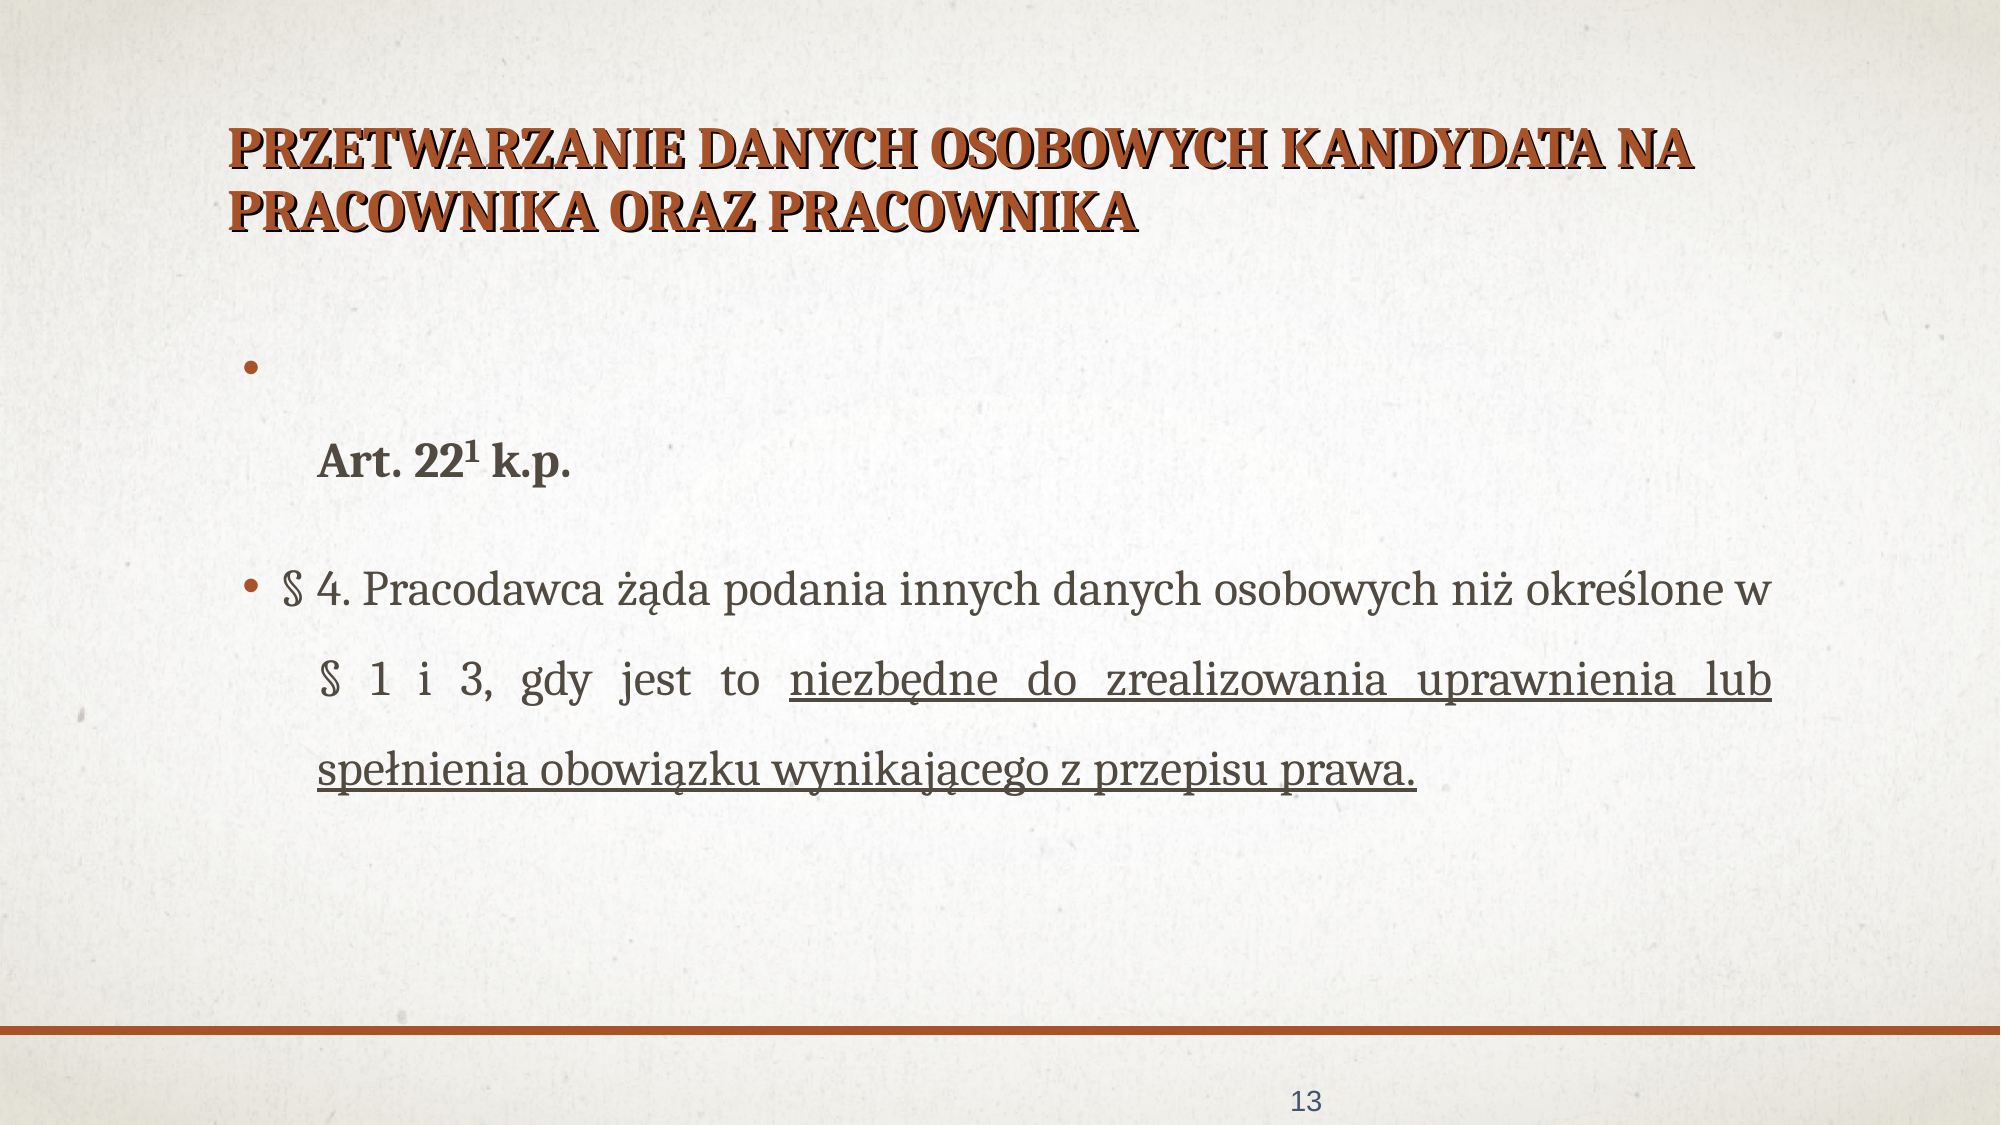

# Przetwarzanie danych osobowych kandydata na pracownika oraz pracownika
Art. 221 k.p.
§ 4. Pracodawca żąda podania innych danych osobowych niż określone w § 1 i 3, gdy jest to niezbędne do zrealizowania uprawnienia lub spełnienia obowiązku wynikającego z przepisu prawa.